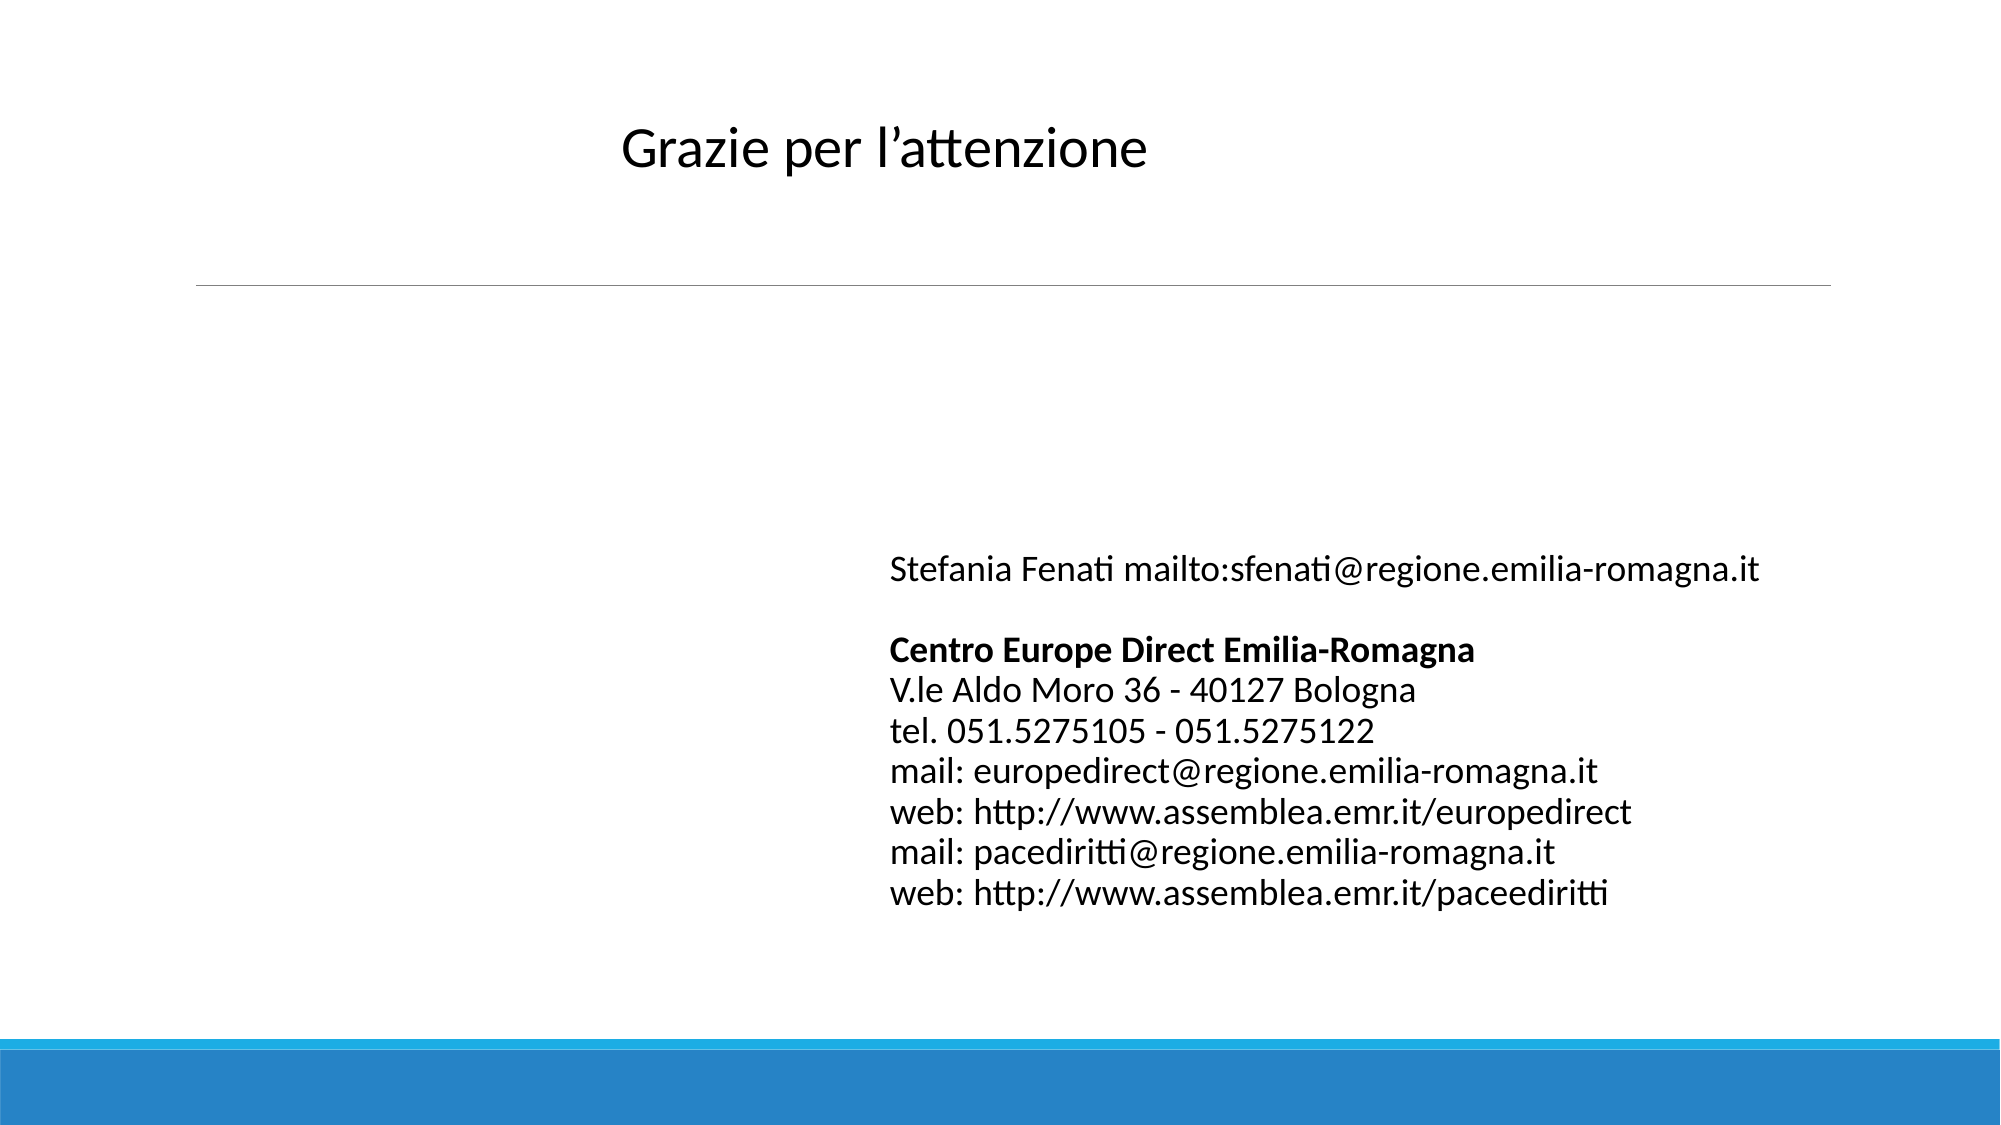

Grazie per l’attenzione
Stefania Fenati mailto:sfenati@regione.emilia-romagna.it
Centro Europe Direct Emilia-Romagna
V.le Aldo Moro 36 - 40127 Bologna
tel. 051.5275105 - 051.5275122
mail: europedirect@regione.emilia-romagna.it 
web: http://www.assemblea.emr.it/europedirect
mail: pacediritti@regione.emilia-romagna.it 
web: http://www.assemblea.emr.it/paceediritti